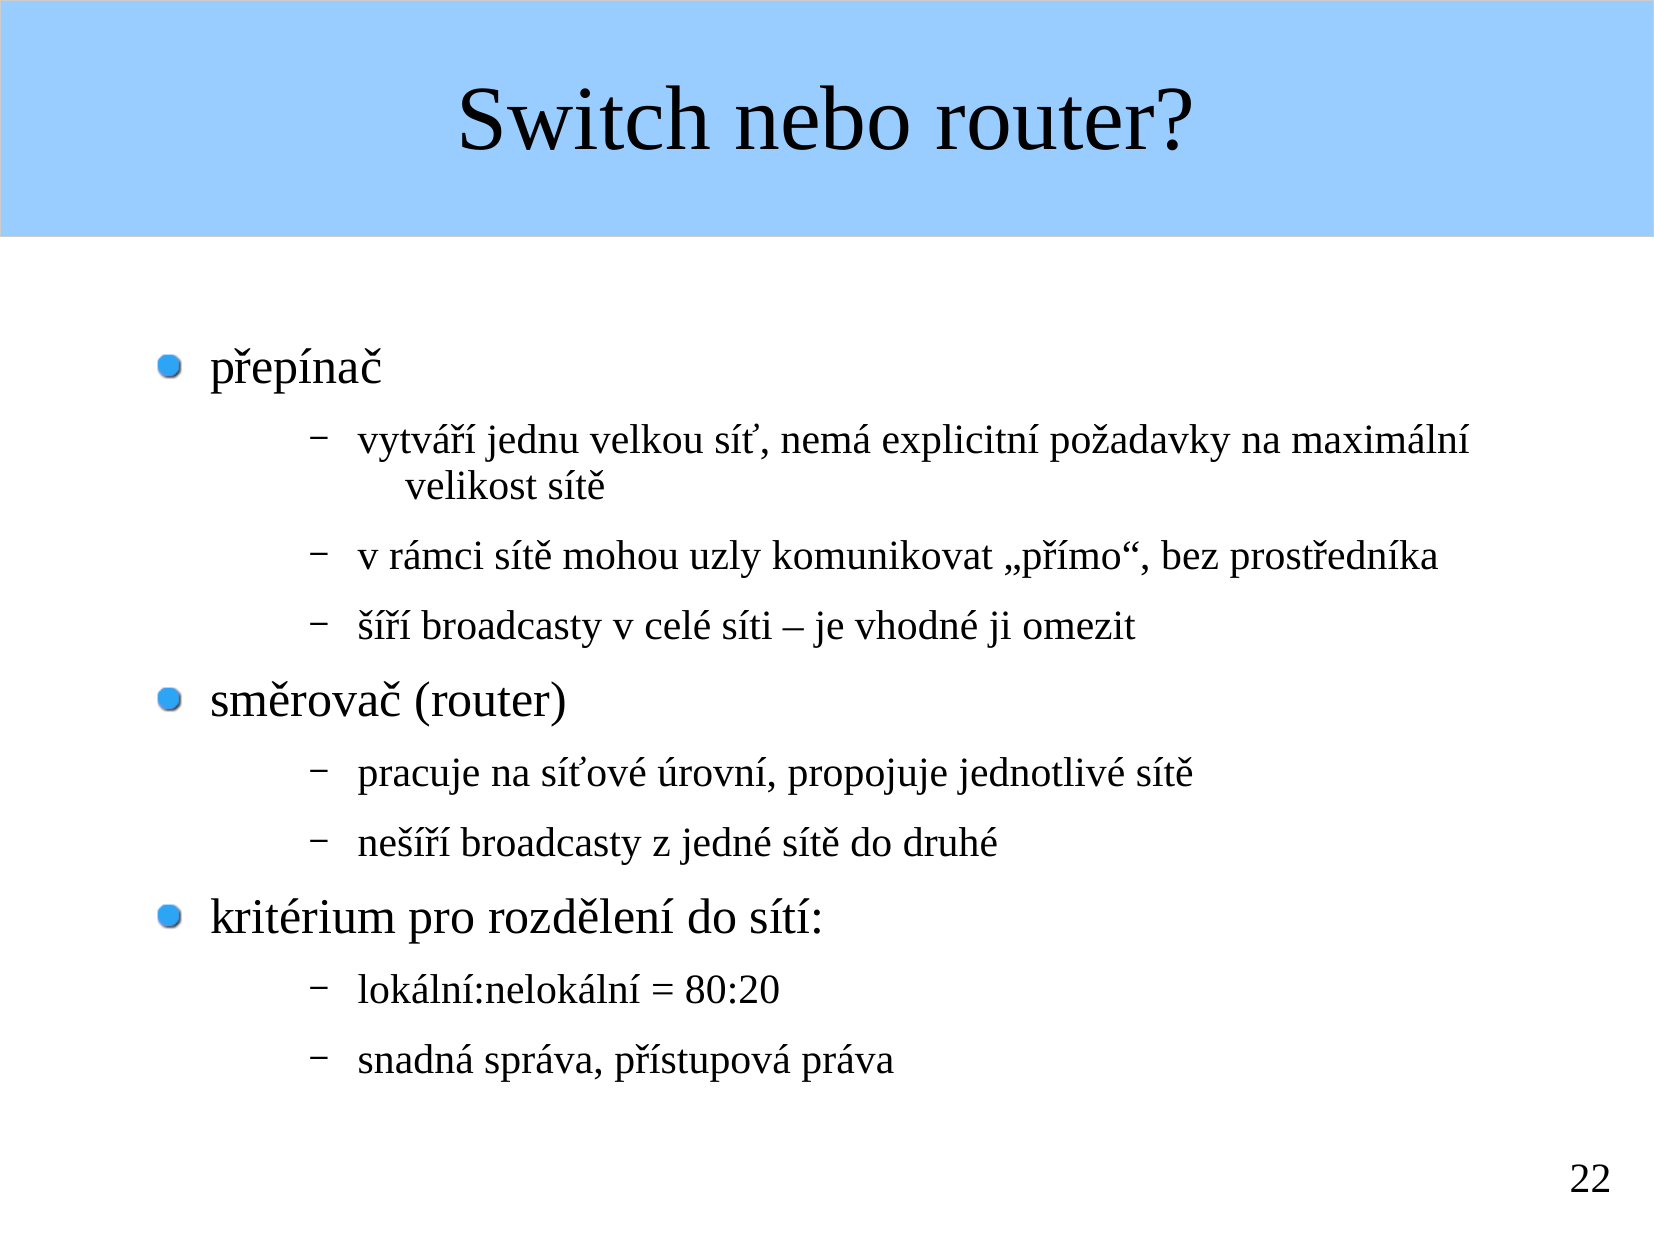

# Switch nebo router?
přepínač
vytváří jednu velkou síť, nemá explicitní požadavky na maximální velikost sítě
v rámci sítě mohou uzly komunikovat „přímo“, bez prostředníka
šíří broadcasty v celé síti – je vhodné ji omezit
směrovač (router)
pracuje na síťové úrovní, propojuje jednotlivé sítě
nešíří broadcasty z jedné sítě do druhé
kritérium pro rozdělení do sítí:
lokální:nelokální = 80:20
snadná správa, přístupová práva